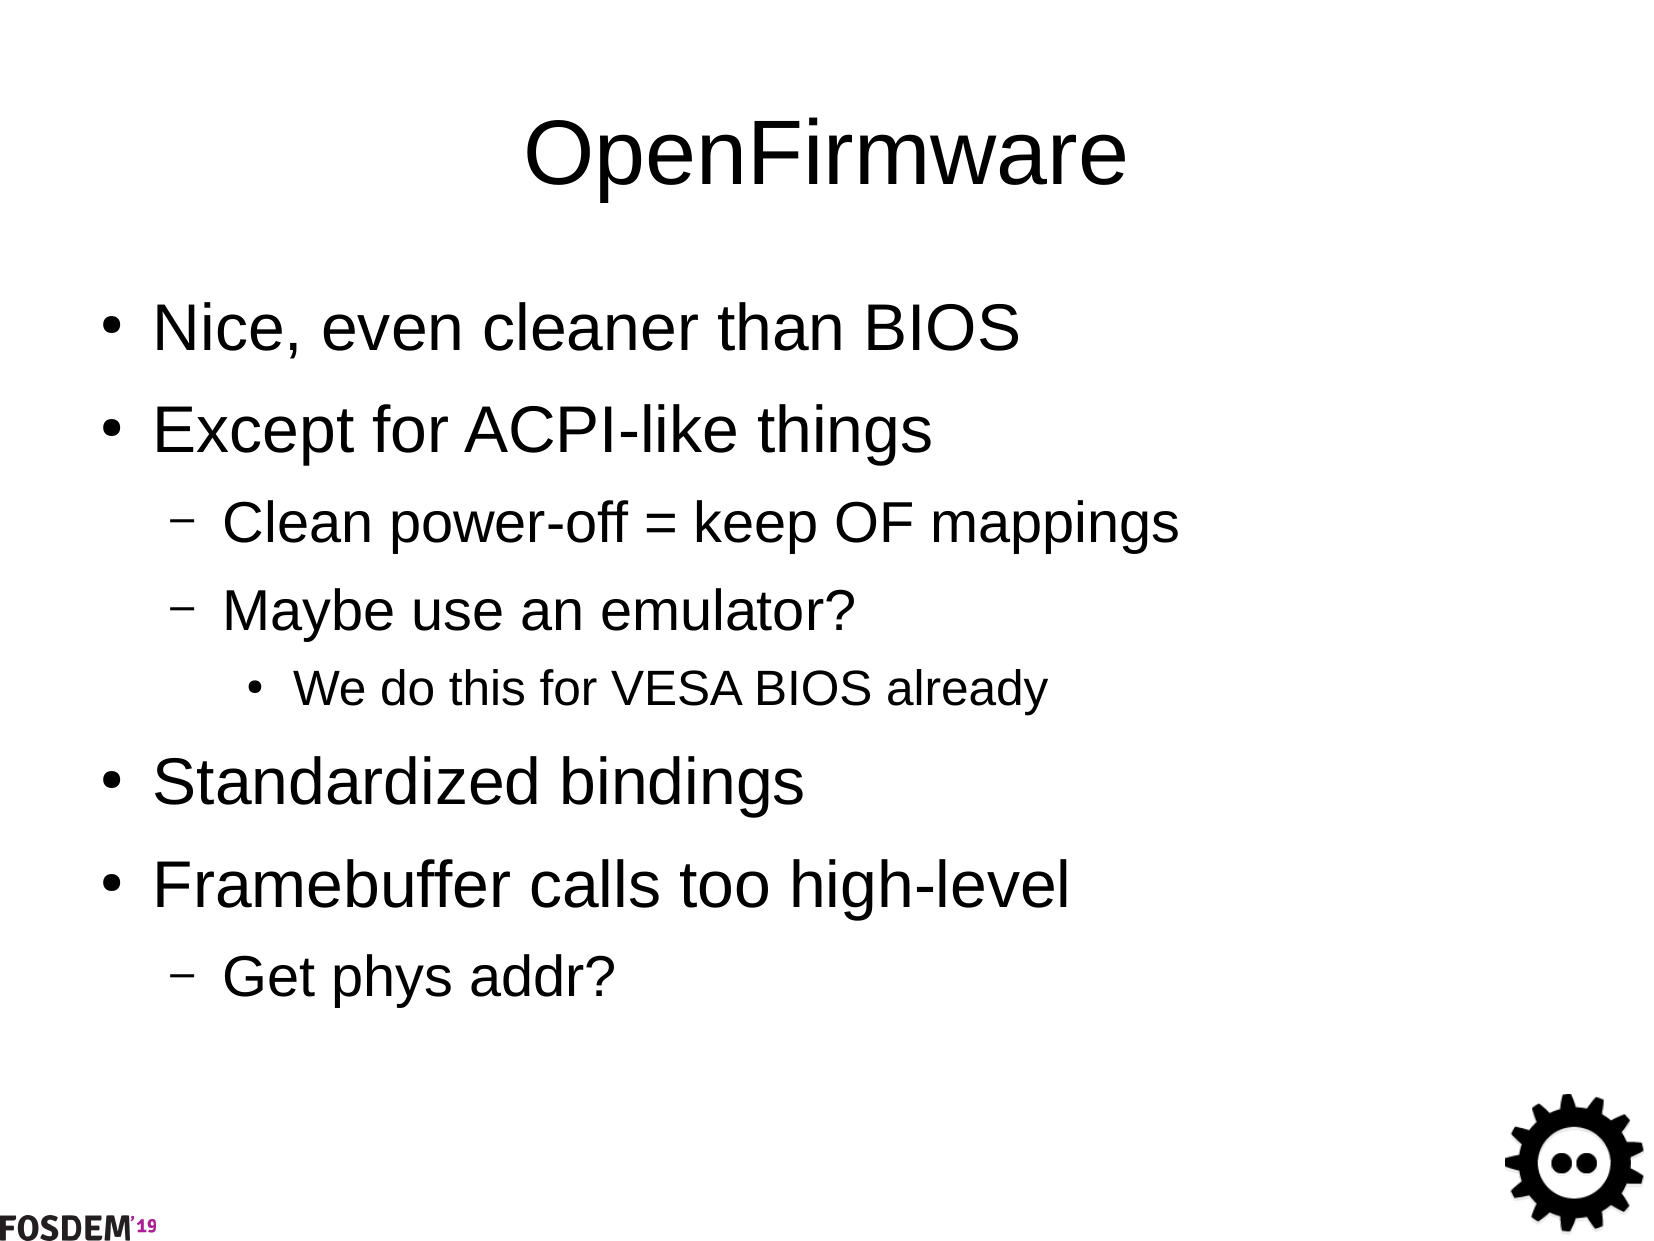

# OpenFirmware
Nice, even cleaner than BIOS
Except for ACPI-like things
Clean power-off = keep OF mappings
Maybe use an emulator?
We do this for VESA BIOS already
Standardized bindings
Framebuffer calls too high-level
Get phys addr?